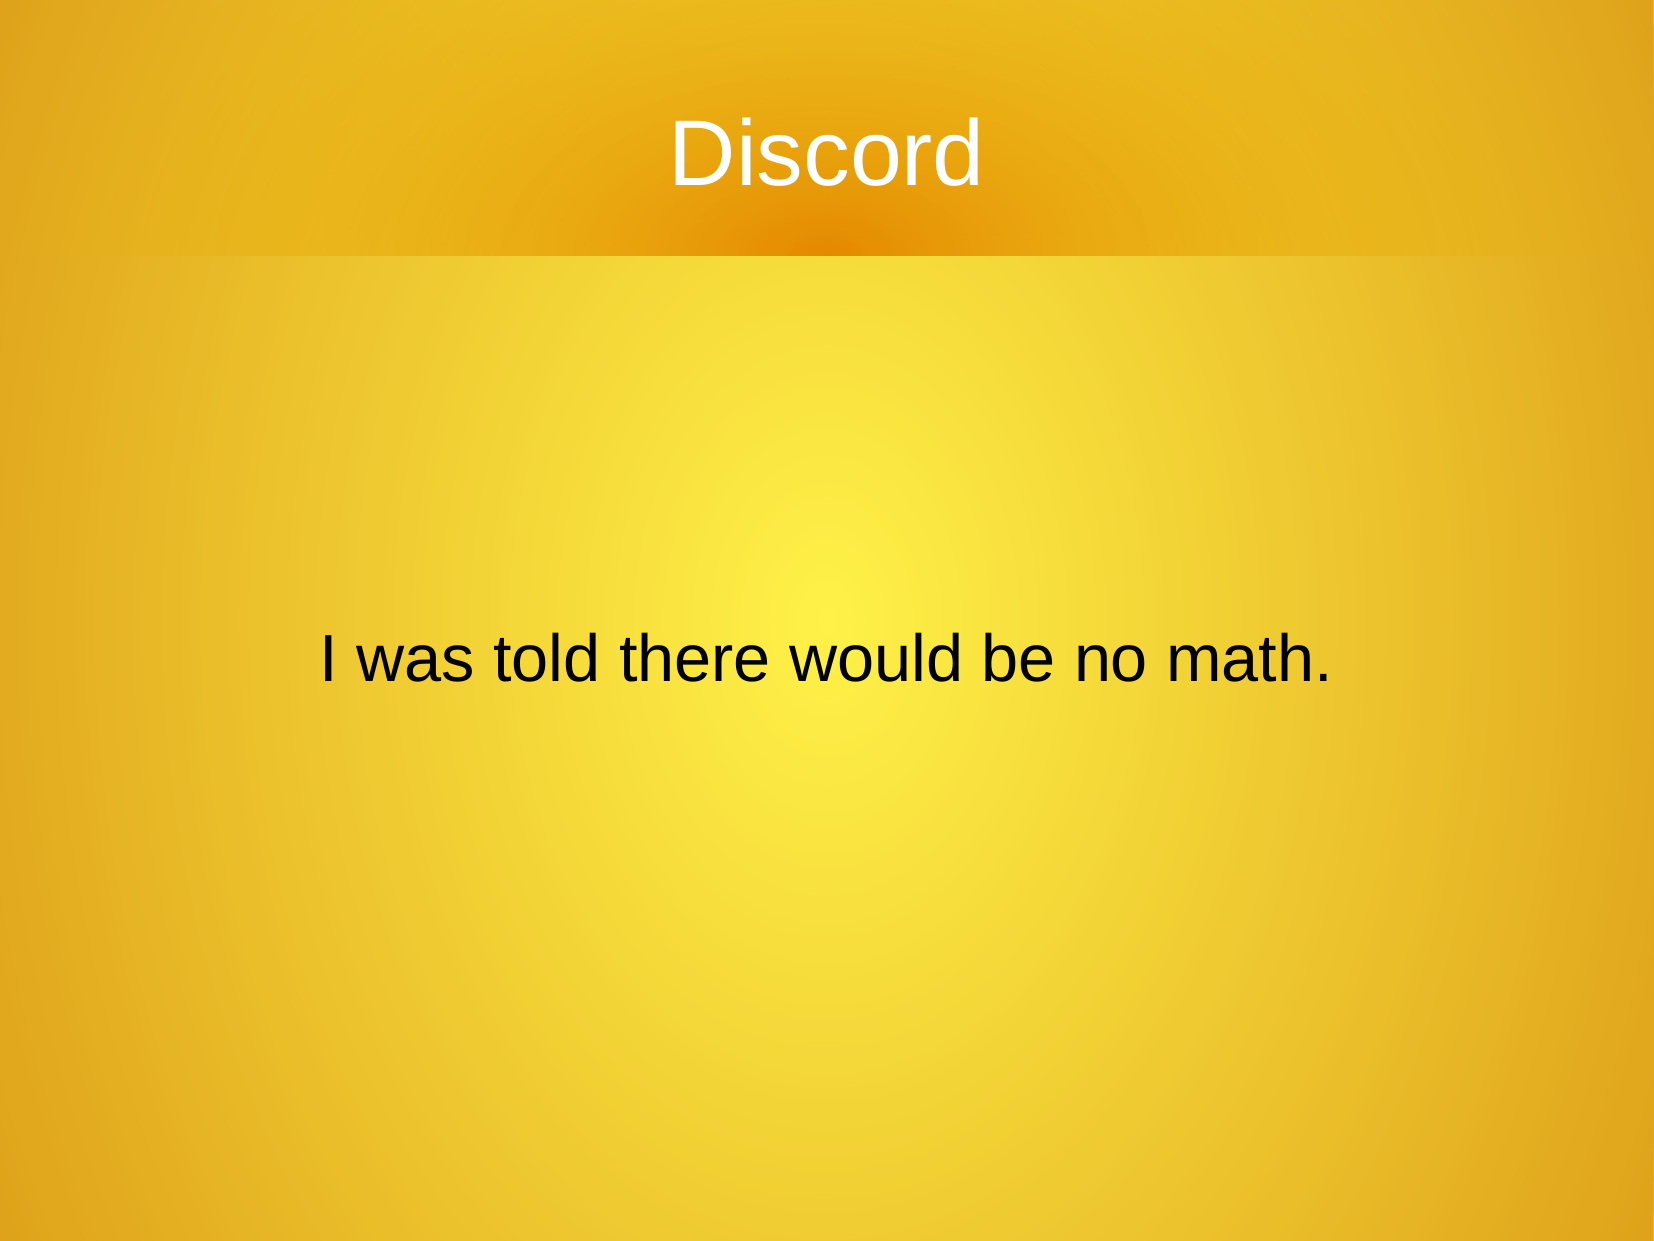

# Discord
I was told there would be no math.